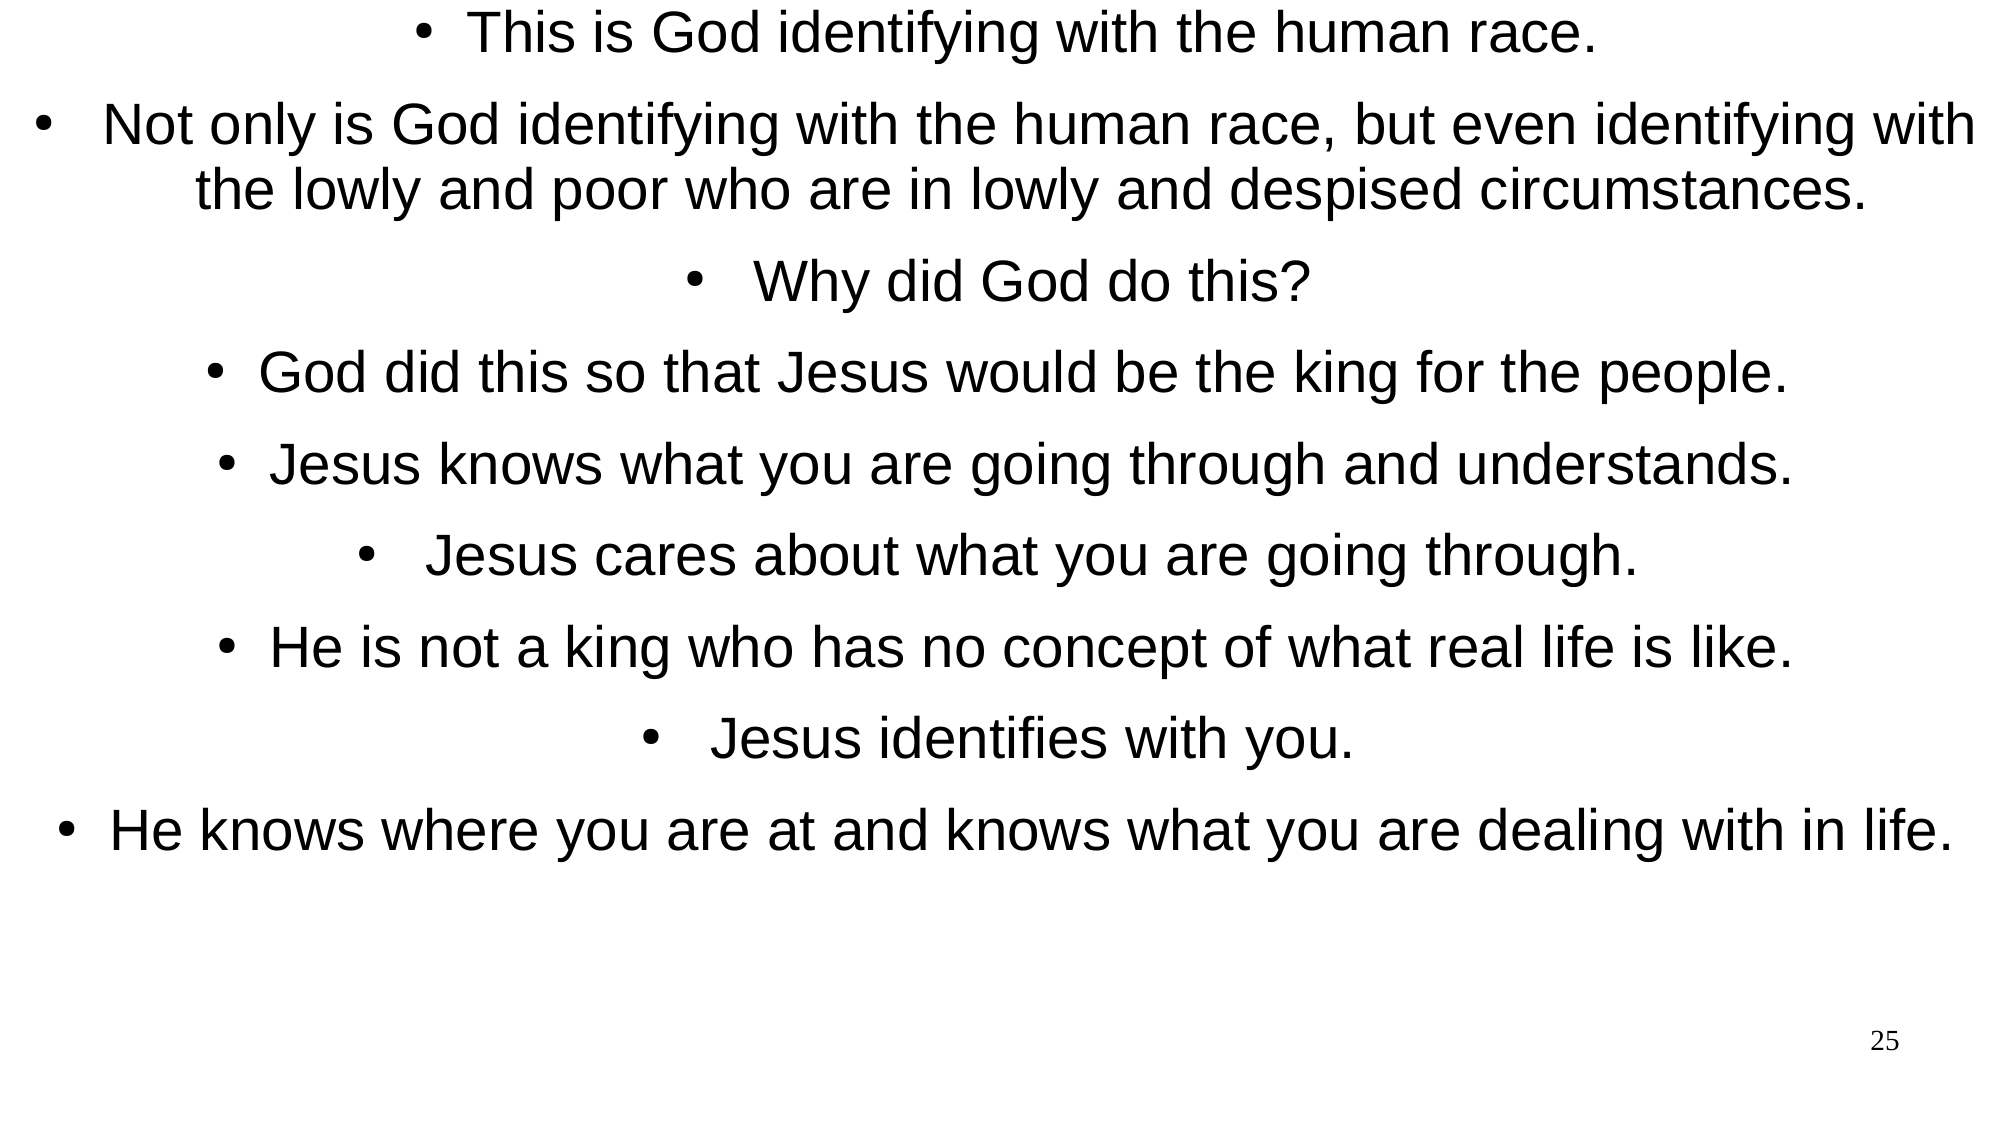

# This is God identifying with the human race.
 Not only is God identifying with the human race, but even identifying with the lowly and poor who are in lowly and despised circumstances.
 Why did God do this?
God did this so that Jesus would be the king for the people.
Jesus knows what you are going through and understands.
 Jesus cares about what you are going through.
He is not a king who has no concept of what real life is like.
 Jesus identifies with you.
He knows where you are at and knows what you are dealing with in life.
25